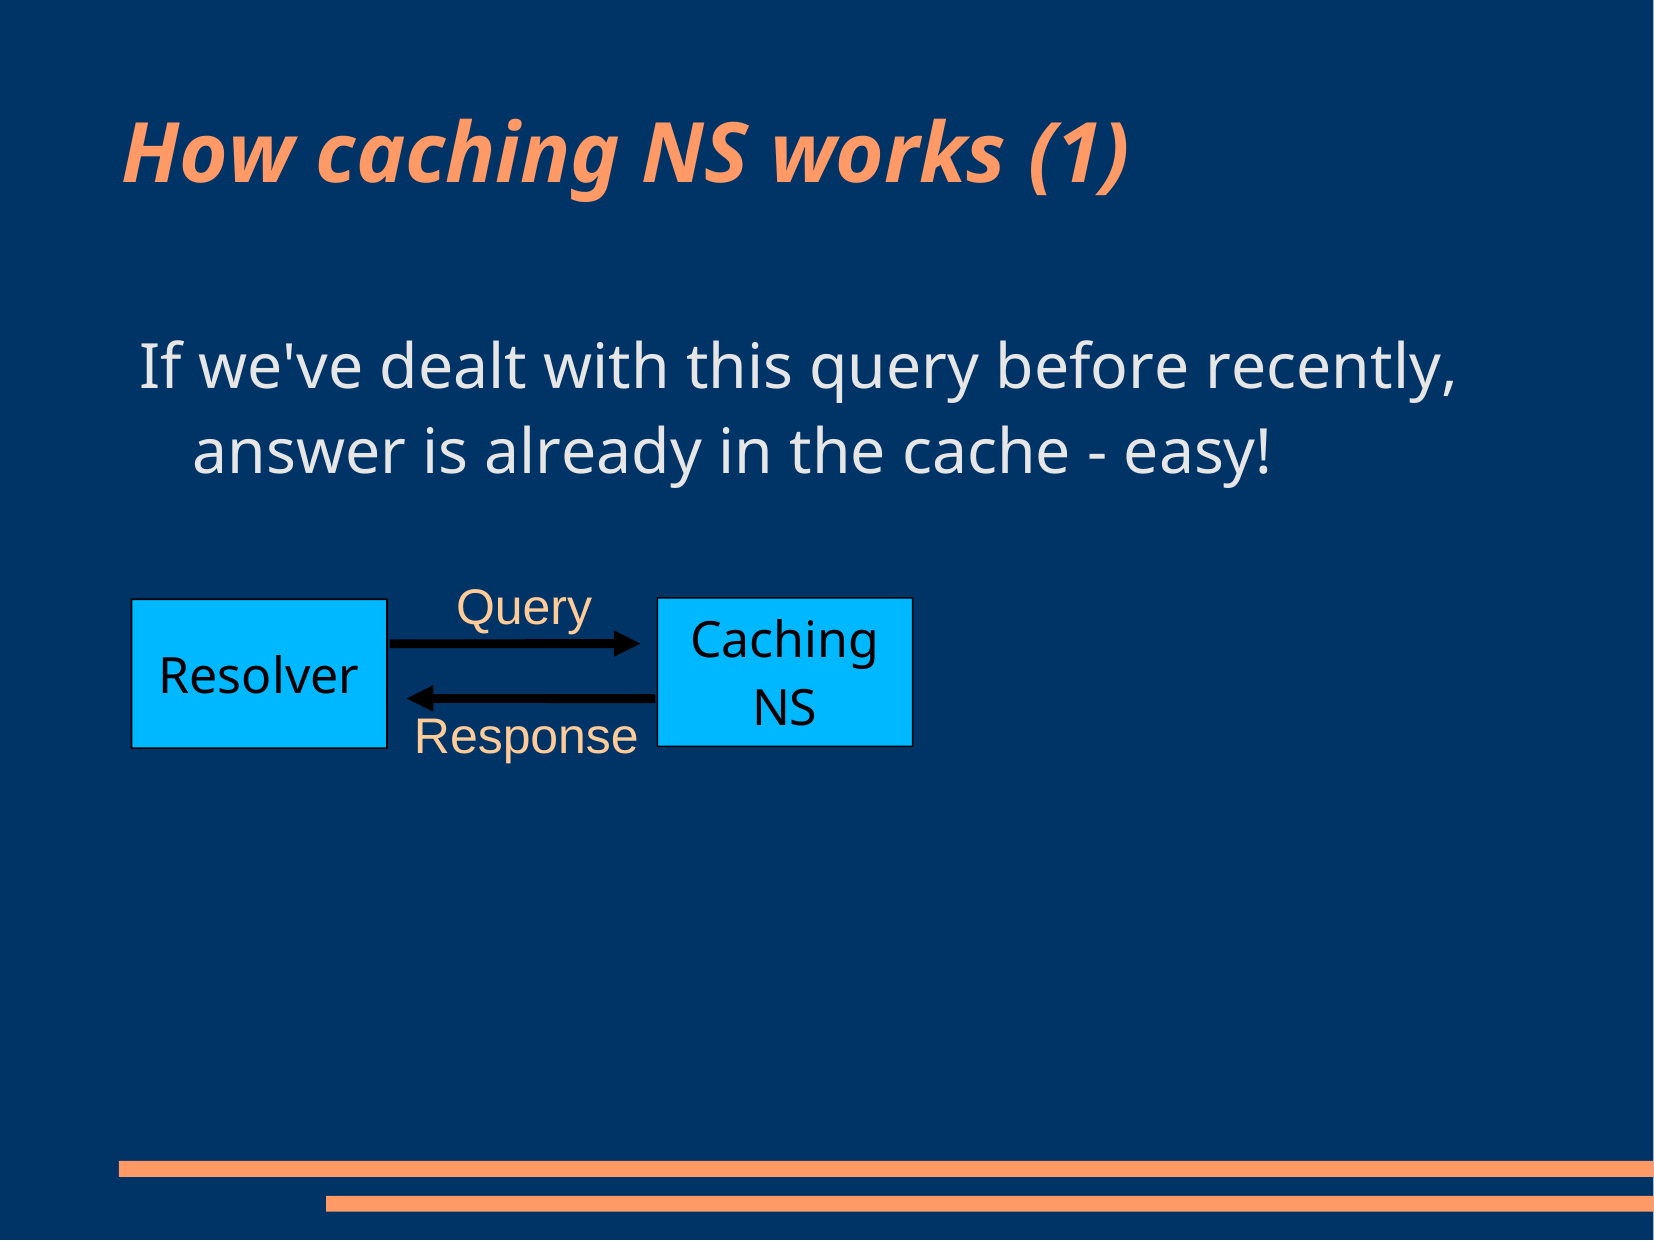

# How caching NS works (1)
If we've dealt with this query before recently, answer is already in the cache - easy!
Query
Caching
NS
Resolver
Response